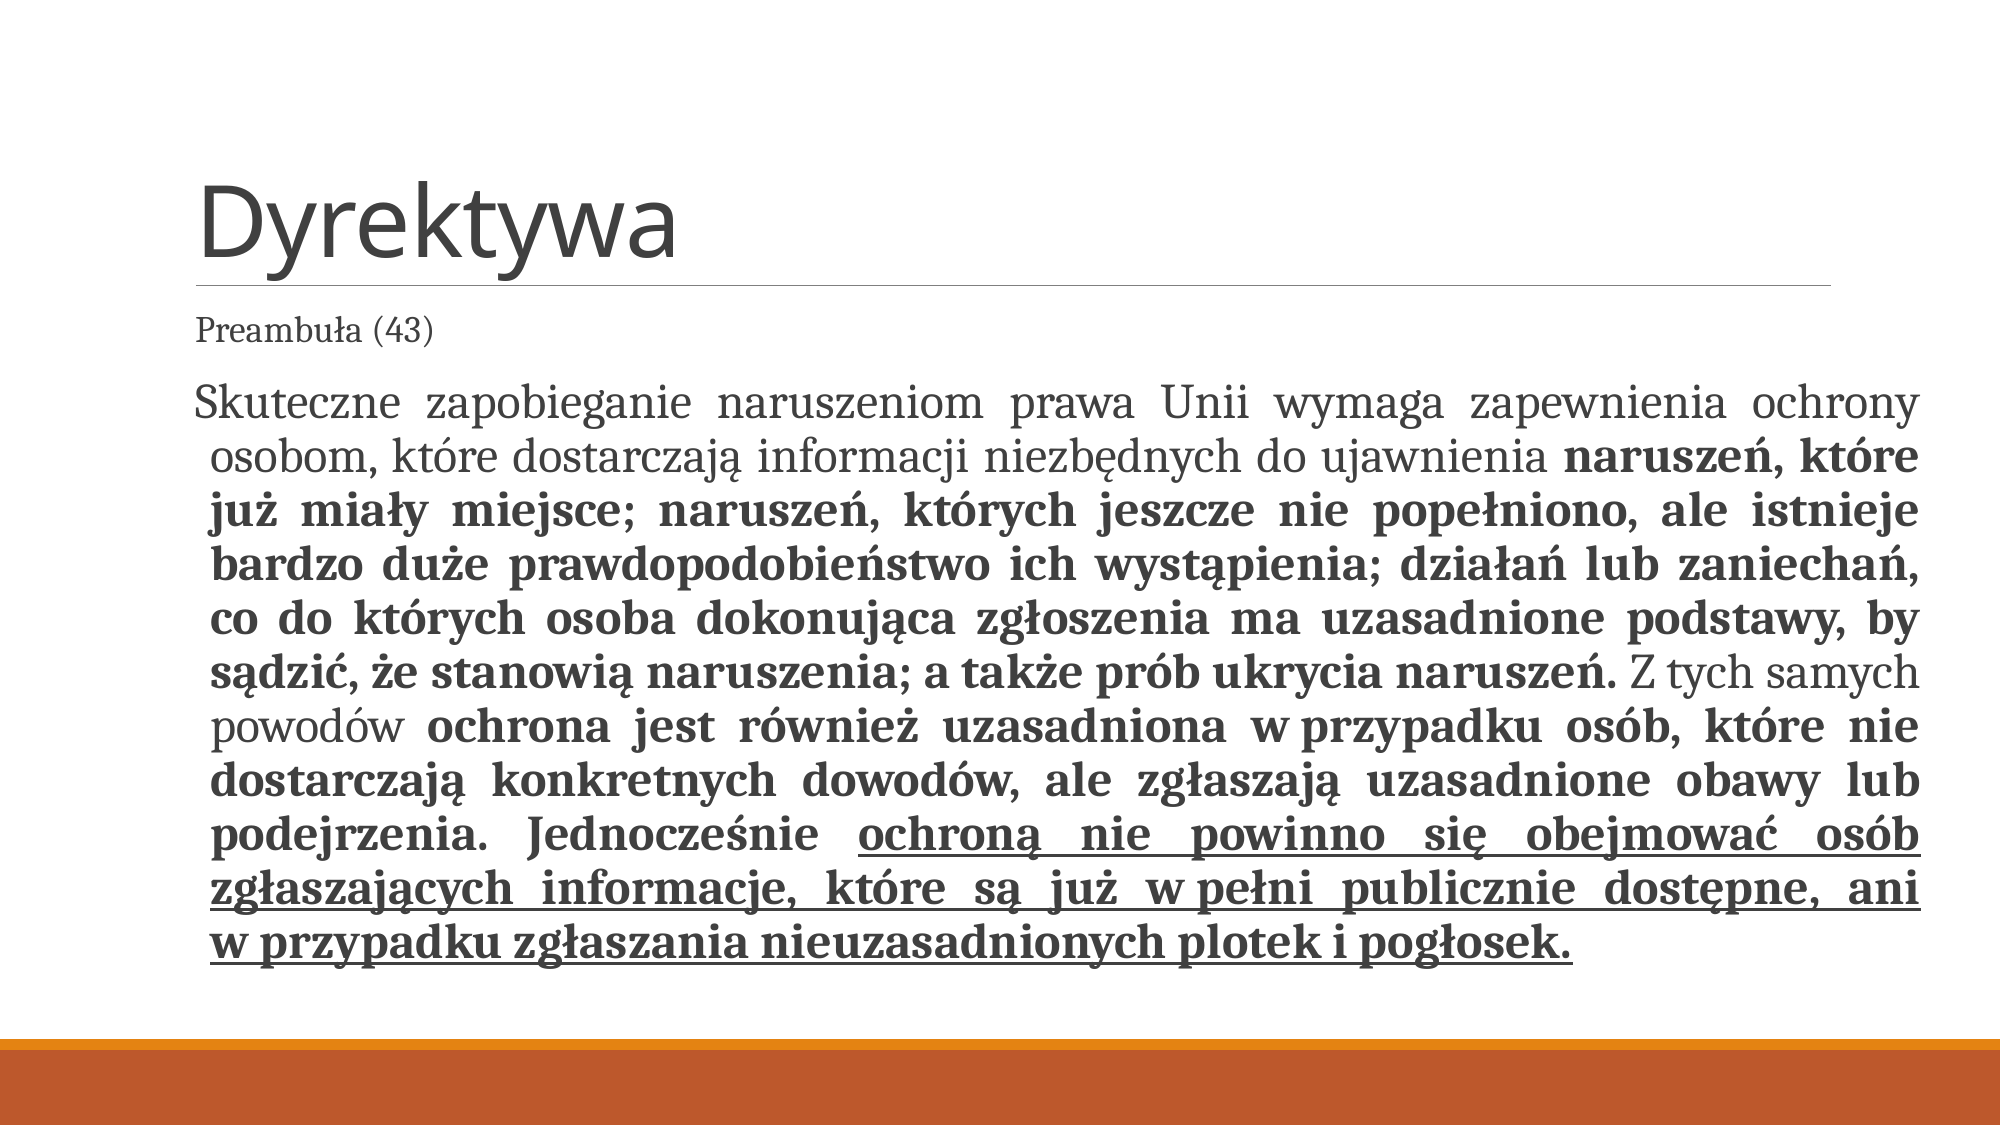

# Dyrektywa
Preambuła (43)
Skuteczne zapobieganie naruszeniom prawa Unii wymaga zapewnienia ochrony osobom, które dostarczają informacji niezbędnych do ujawnienia naruszeń, które już miały miejsce; naruszeń, których jeszcze nie popełniono, ale istnieje bardzo duże prawdopodobieństwo ich wystąpienia; działań lub zaniechań, co do których osoba dokonująca zgłoszenia ma uzasadnione podstawy, by sądzić, że stanowią naruszenia; a także prób ukrycia naruszeń. Z tych samych powodów ochrona jest również uzasadniona w przypadku osób, które nie dostarczają konkretnych dowodów, ale zgłaszają uzasadnione obawy lub podejrzenia. Jednocześnie ochroną nie powinno się obejmować osób zgłaszających informacje, które są już w pełni publicznie dostępne, ani w przypadku zgłaszania nieuzasadnionych plotek i pogłosek.